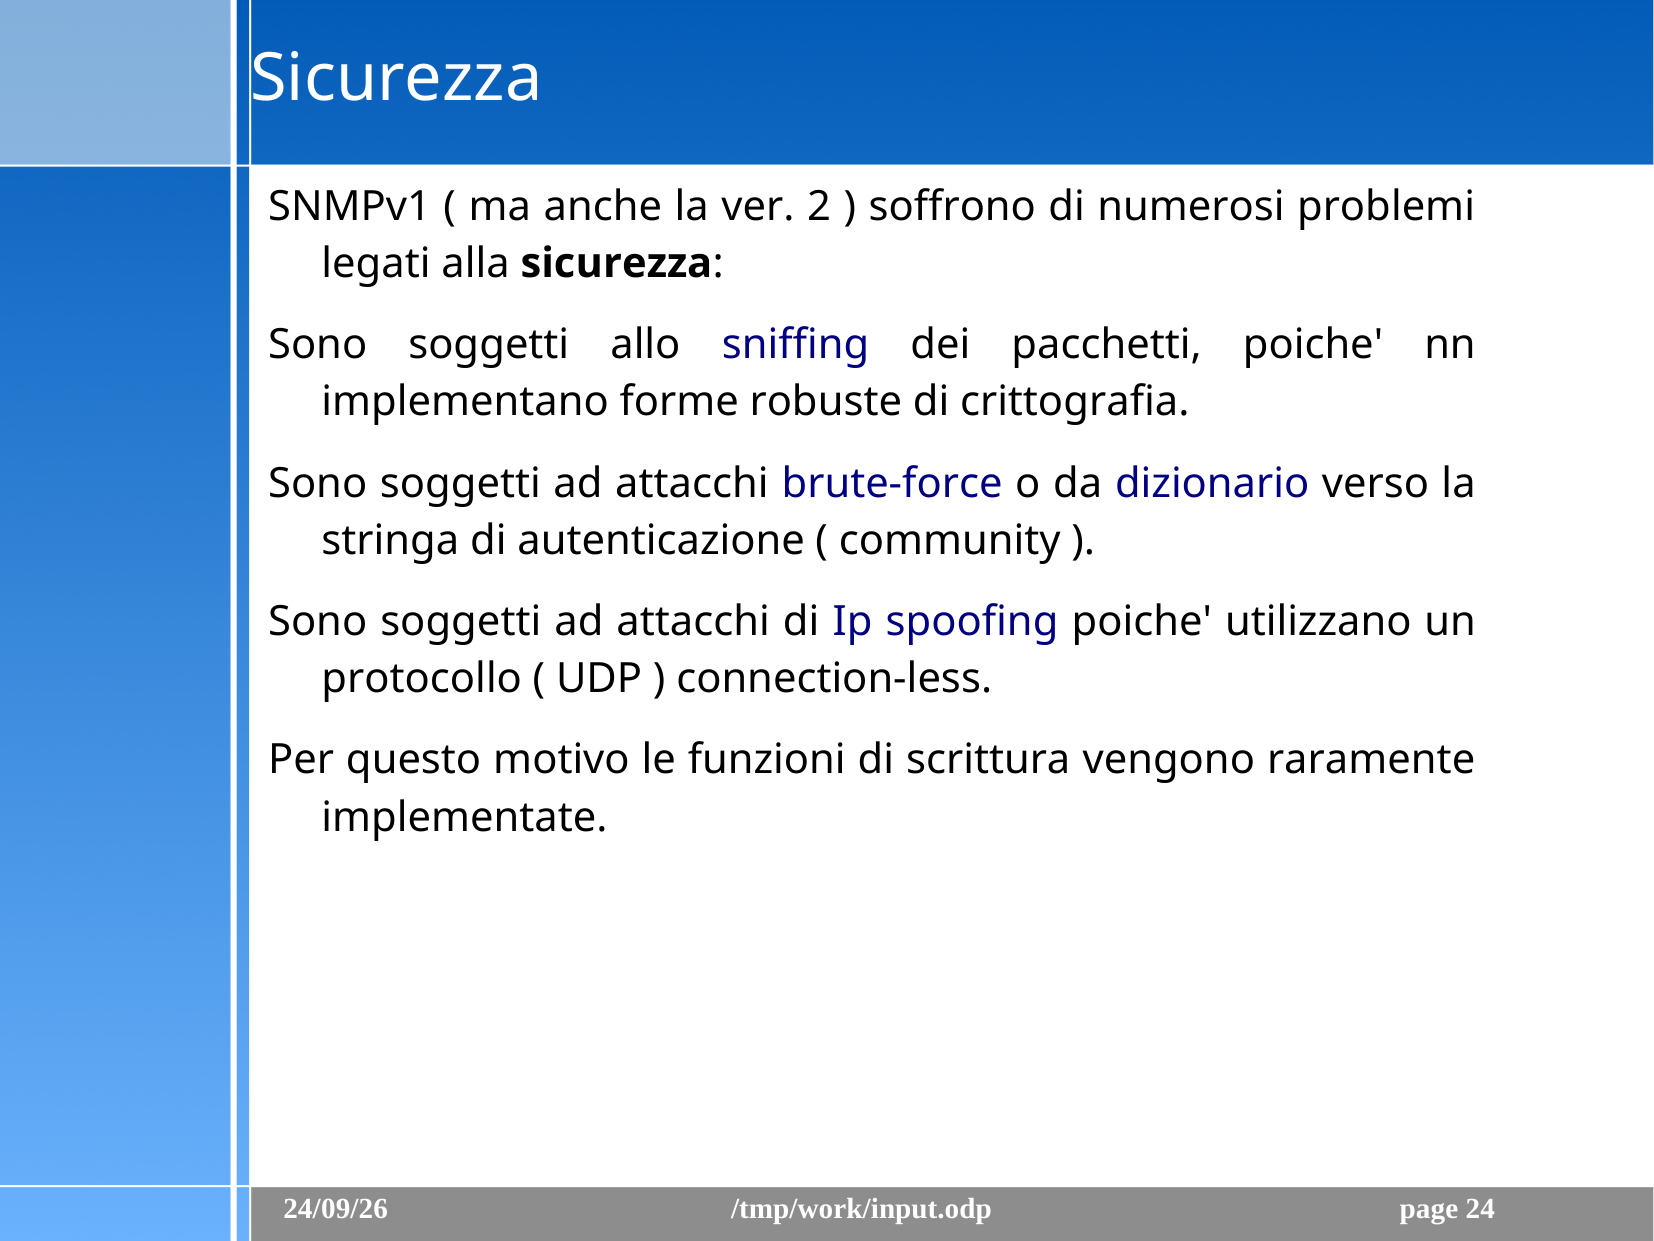

# Sicurezza
SNMPv1 ( ma anche la ver. 2 ) soffrono di numerosi problemi legati alla sicurezza:
Sono soggetti allo sniffing dei pacchetti, poiche' nn implementano forme robuste di crittografia.
Sono soggetti ad attacchi brute-force o da dizionario verso la stringa di autenticazione ( community ).
Sono soggetti ad attacchi di Ip spoofing poiche' utilizzano un protocollo ( UDP ) connection-less.
Per questo motivo le funzioni di scrittura vengono raramente implementate.